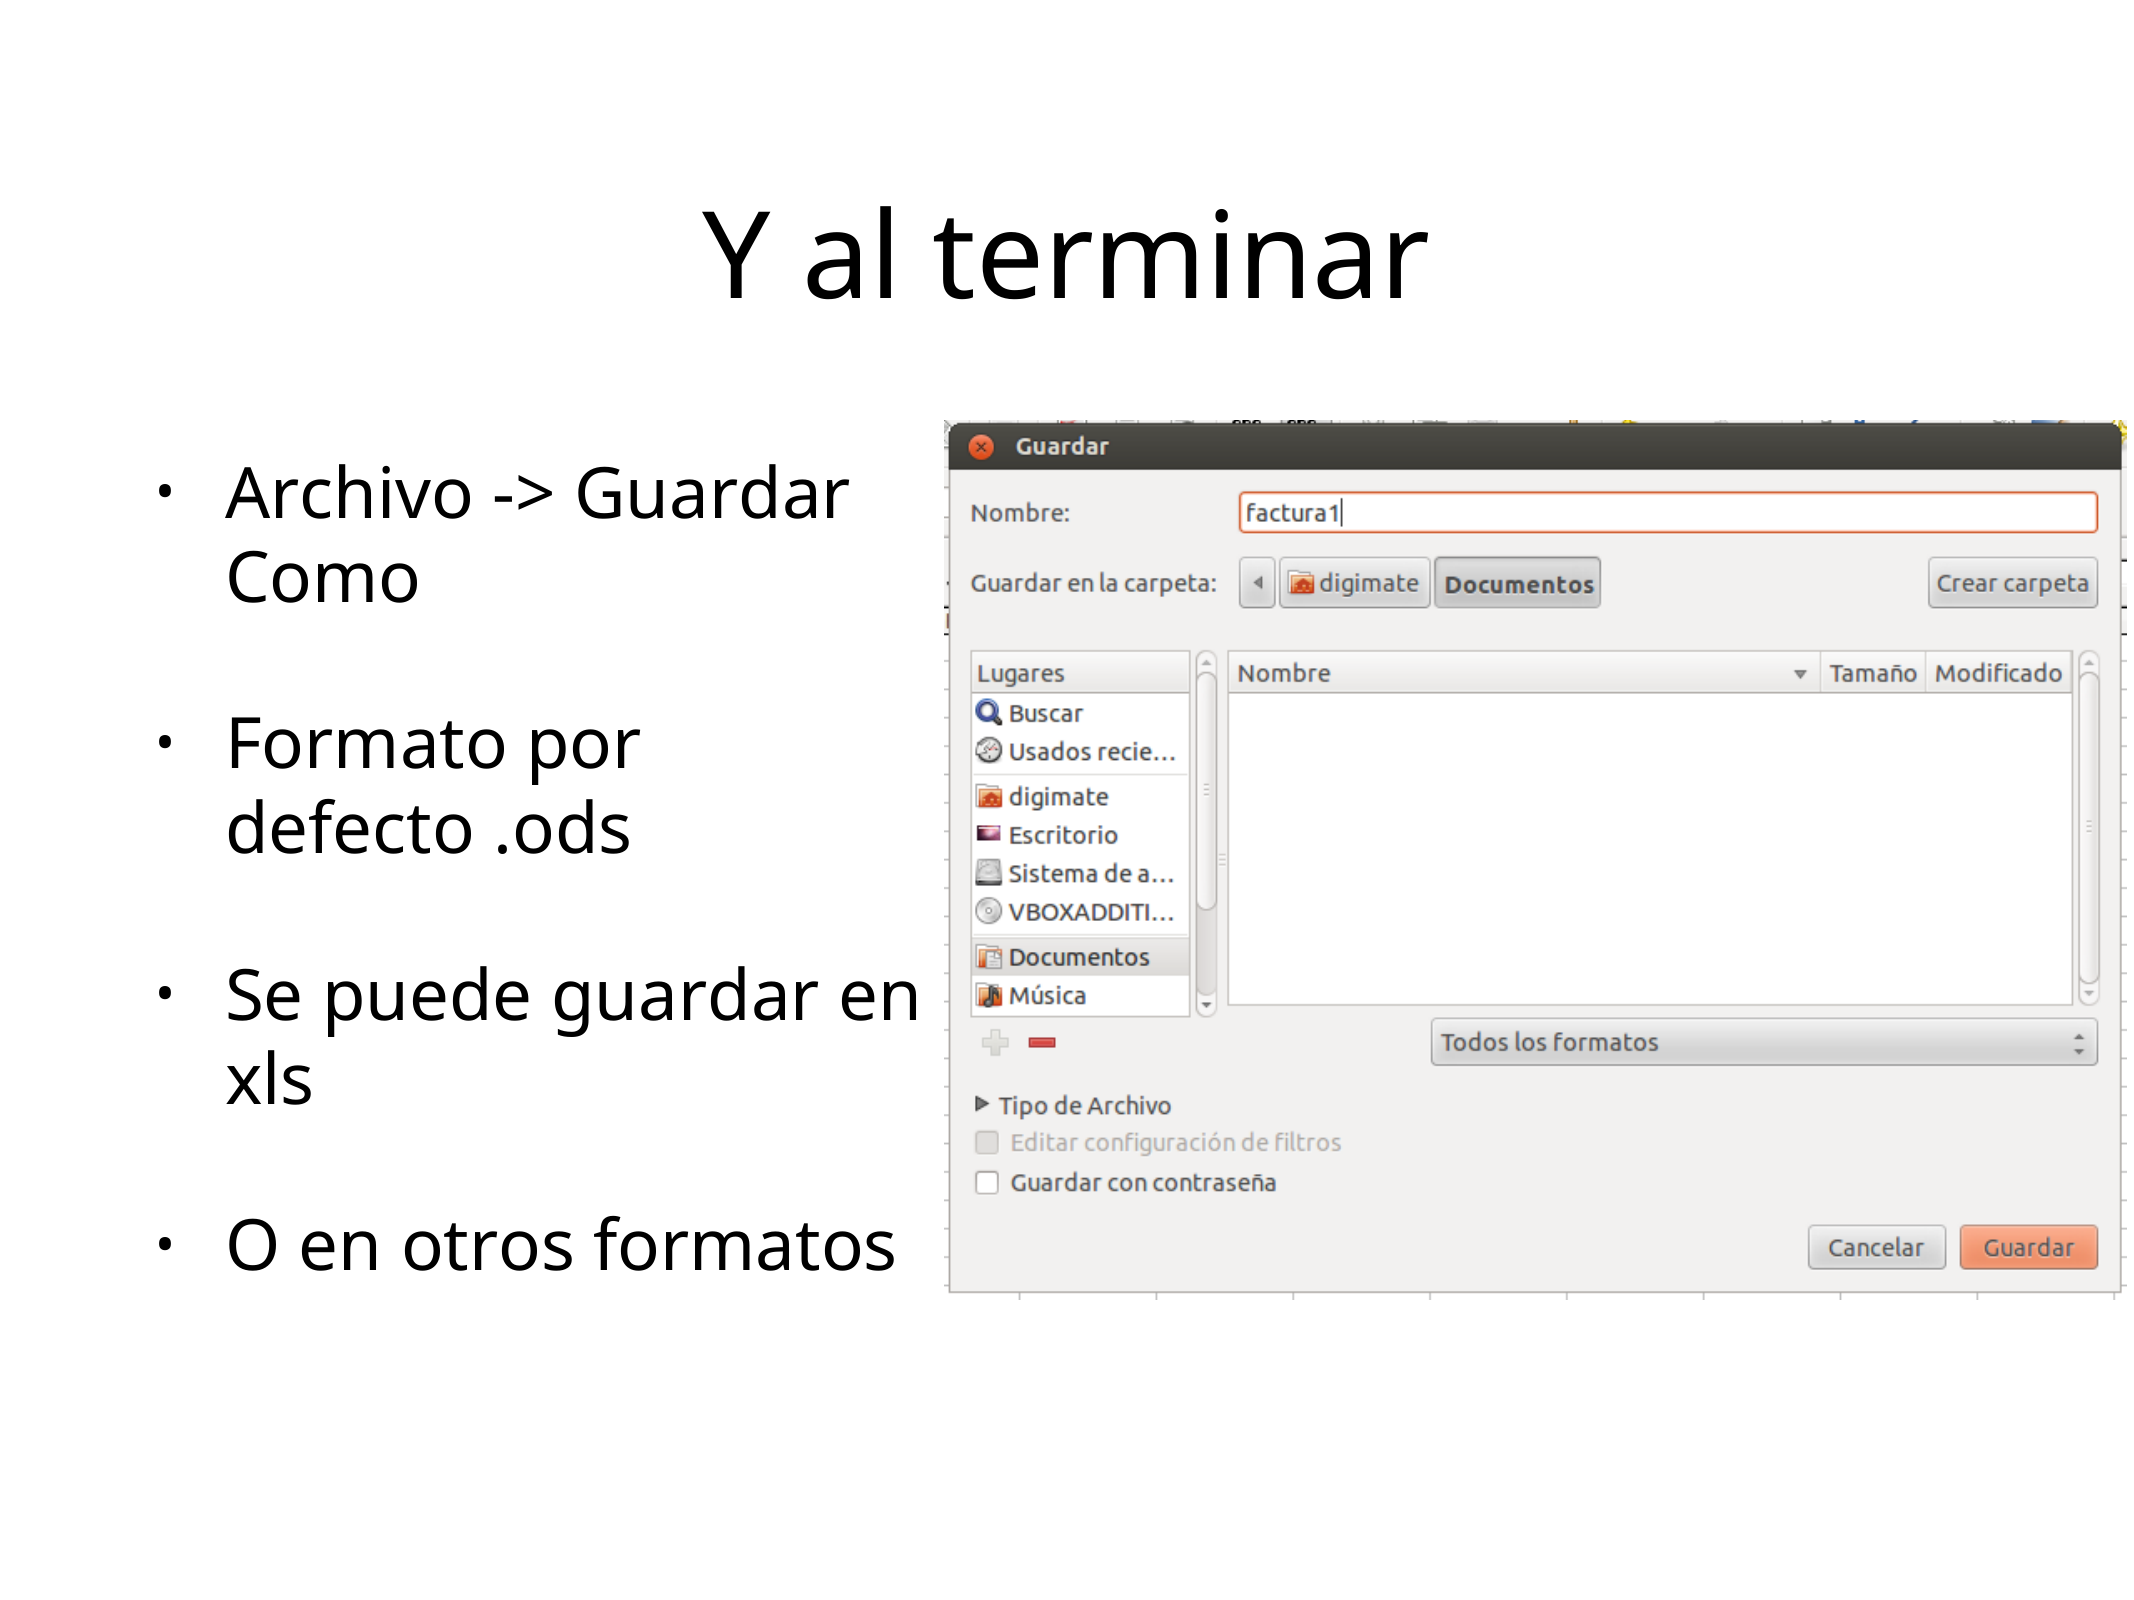

# Y al terminar
Archivo -> Guardar Como
Formato por defecto .ods
Se puede guardar en xls
O en otros formatos